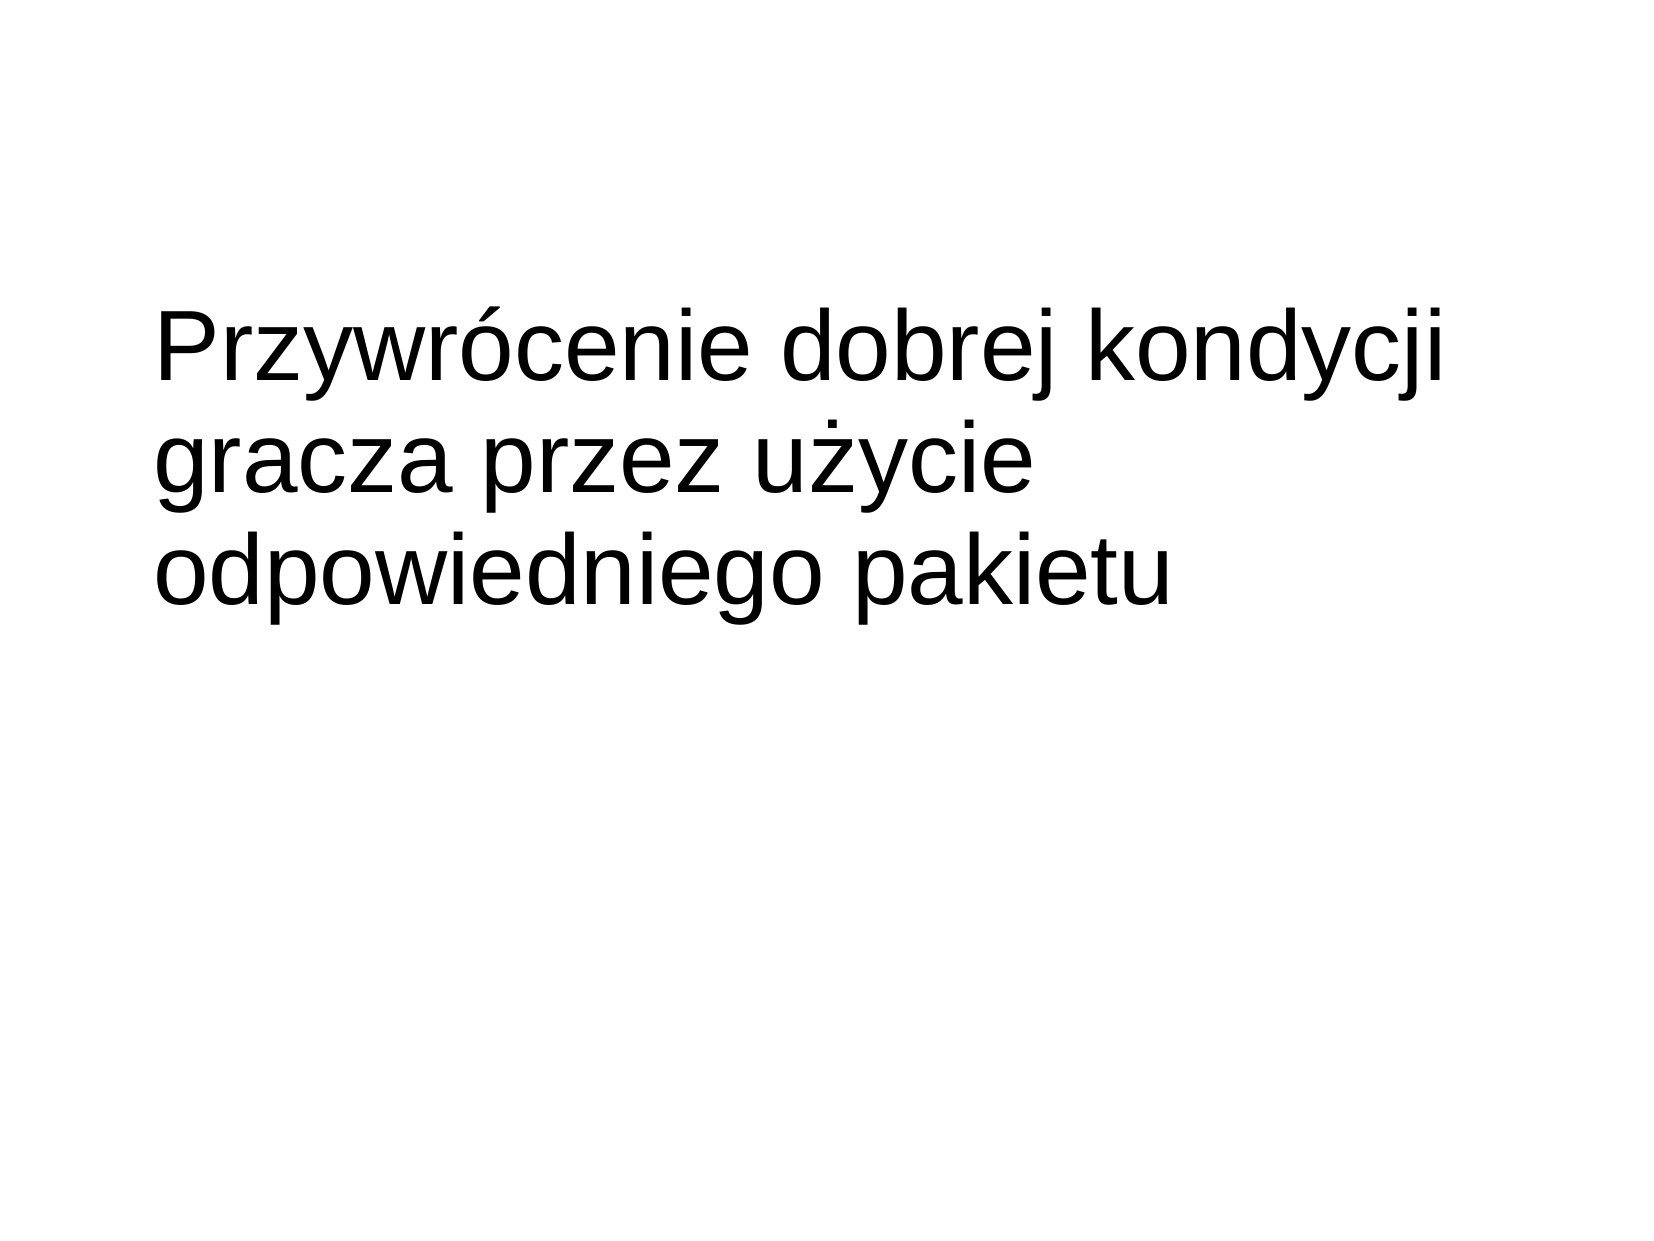

#
Przywrócenie dobrej kondycji gracza przez użycie odpowiedniego pakietu